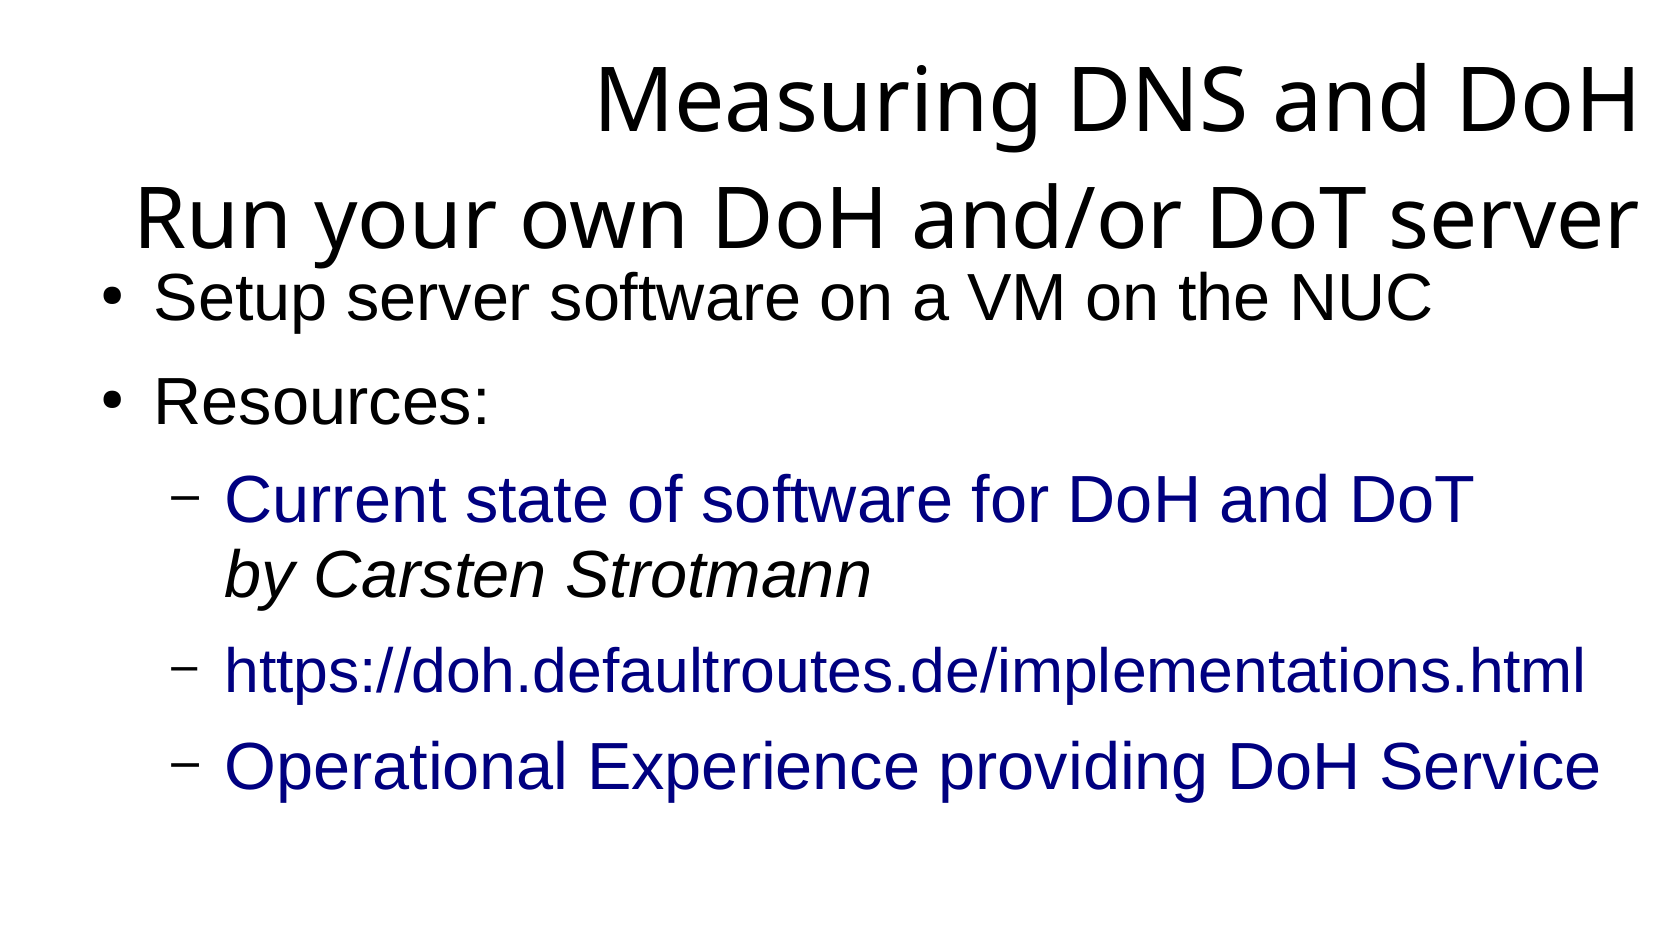

# Measuring DNS and DoH Run your own DoH and/or DoT server
Setup server software on a VM on the NUC
Resources:
Current state of software for DoH and DoT
by Carsten Strotmann
https://doh.defaultroutes.de/implementations.html
Operational Experience providing DoH Service